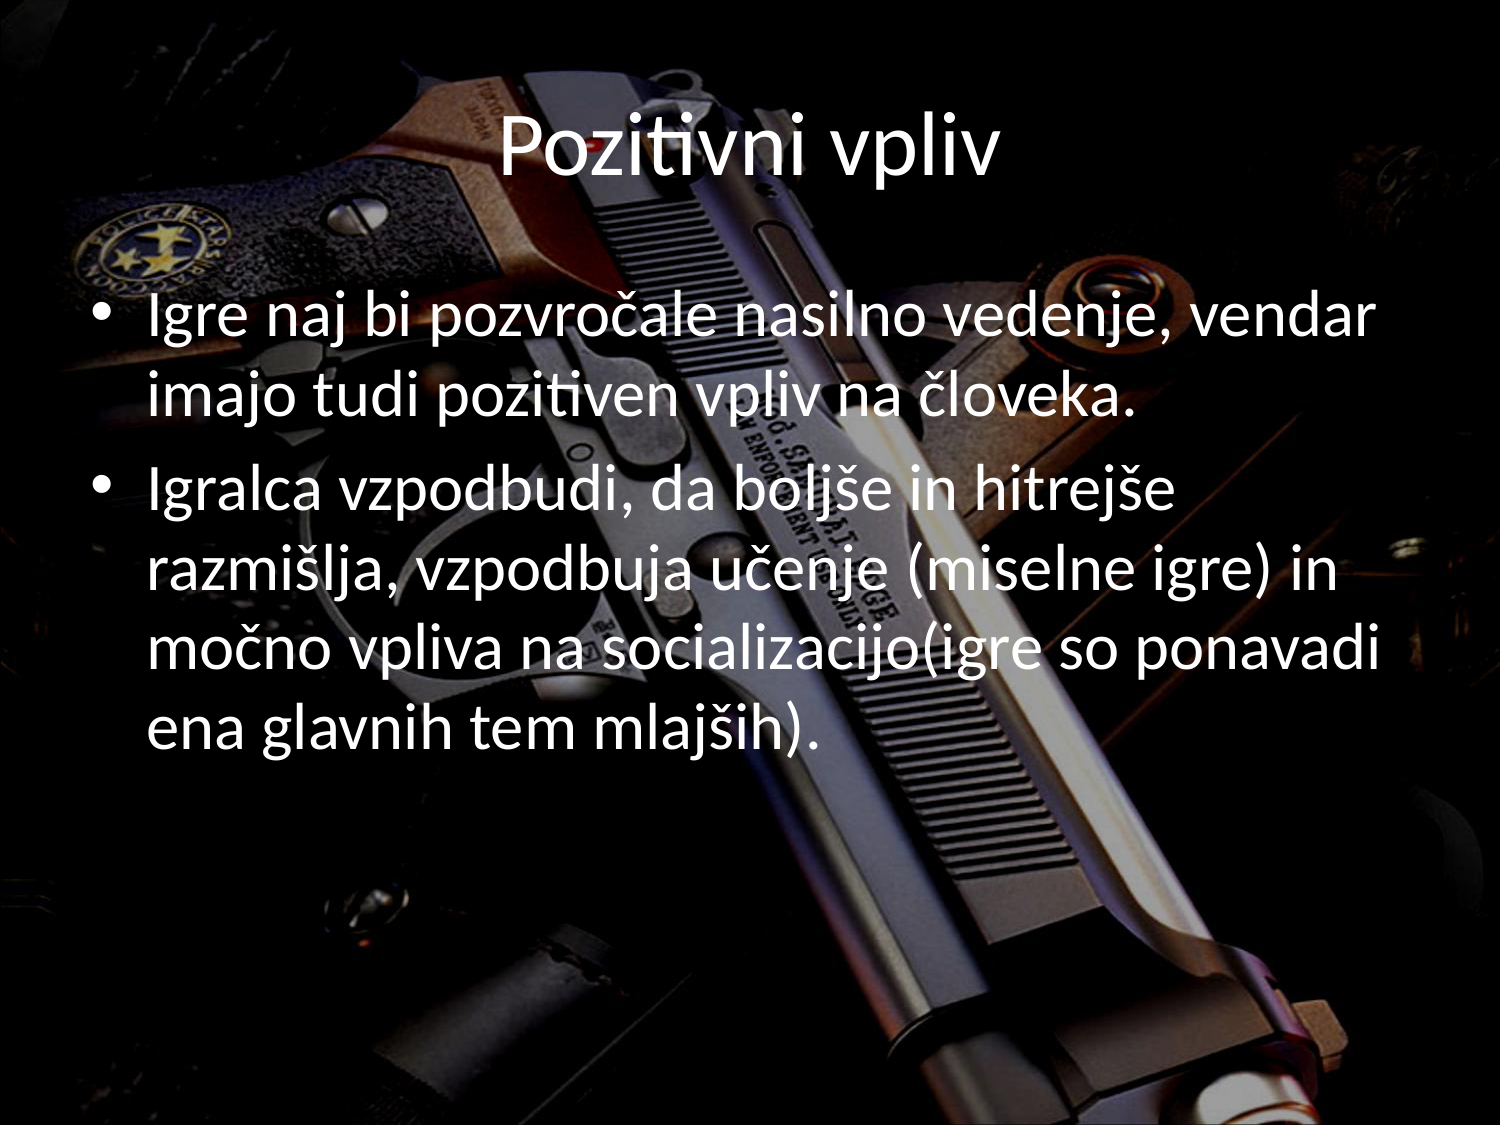

# Pozitivni vpliv
Igre naj bi pozvročale nasilno vedenje, vendar imajo tudi pozitiven vpliv na človeka.
Igralca vzpodbudi, da boljše in hitrejše razmišlja, vzpodbuja učenje (miselne igre) in močno vpliva na socializacijo(igre so ponavadi ena glavnih tem mlajših).